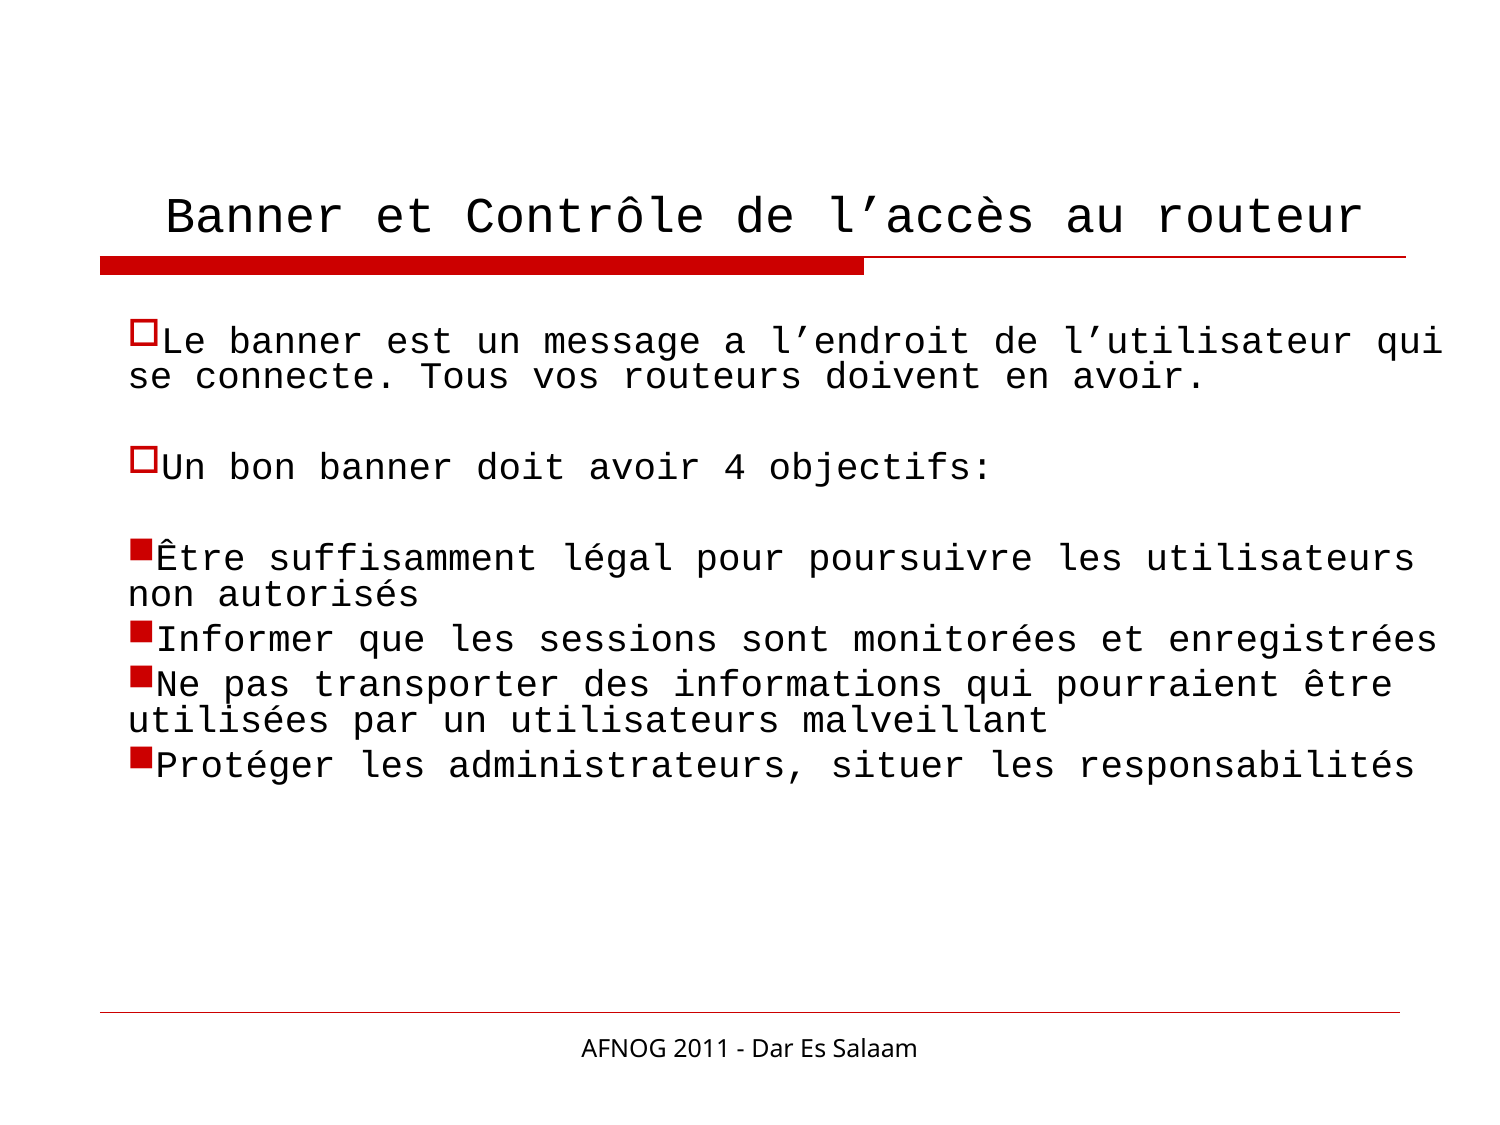

# Banner et Contrôle de l’accès au routeur
Le banner est un message a l’endroit de l’utilisateur qui se connecte. Tous vos routeurs doivent en avoir.
Un bon banner doit avoir 4 objectifs:
Être suffisamment légal pour poursuivre les utilisateurs non autorisés
Informer que les sessions sont monitorées et enregistrées
Ne pas transporter des informations qui pourraient être utilisées par un utilisateurs malveillant
Protéger les administrateurs, situer les responsabilités
AFNOG 2011 - Dar Es Salaam